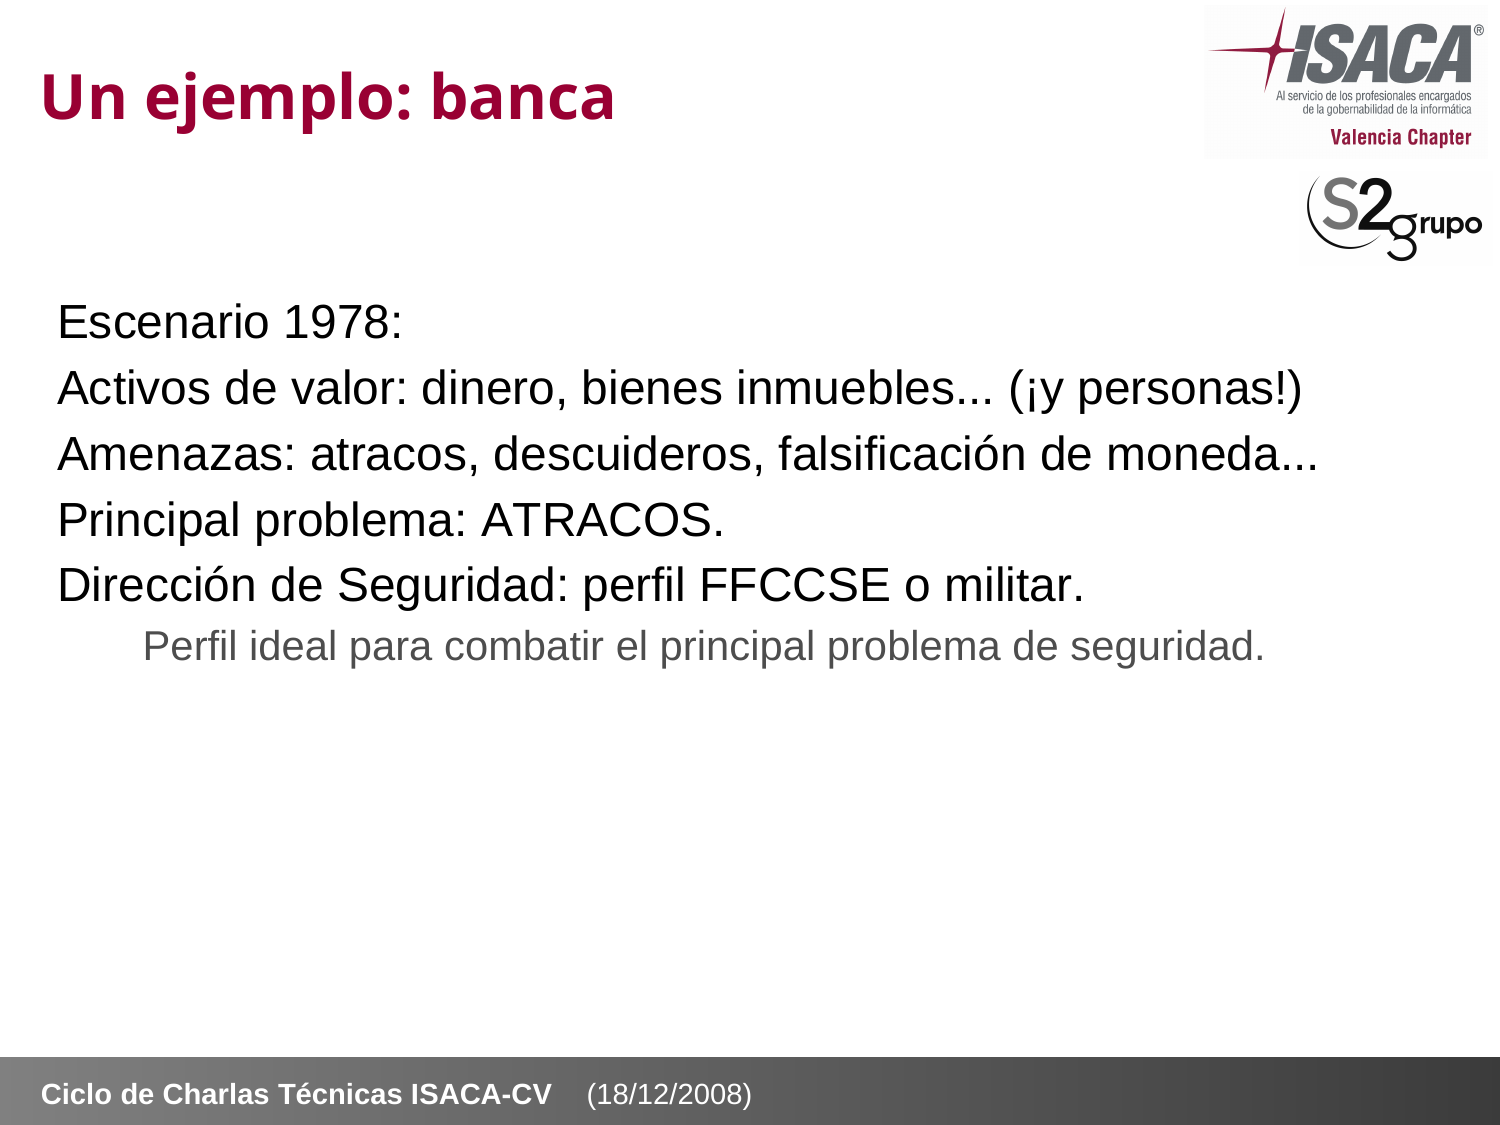

Un ejemplo: banca
# Escenario 1978:
Activos de valor: dinero, bienes inmuebles... (¡y personas!)
Amenazas: atracos, descuideros, falsificación de moneda...
Principal problema: ATRACOS.
Dirección de Seguridad: perfil FFCCSE o militar.
Perfil ideal para combatir el principal problema de seguridad.